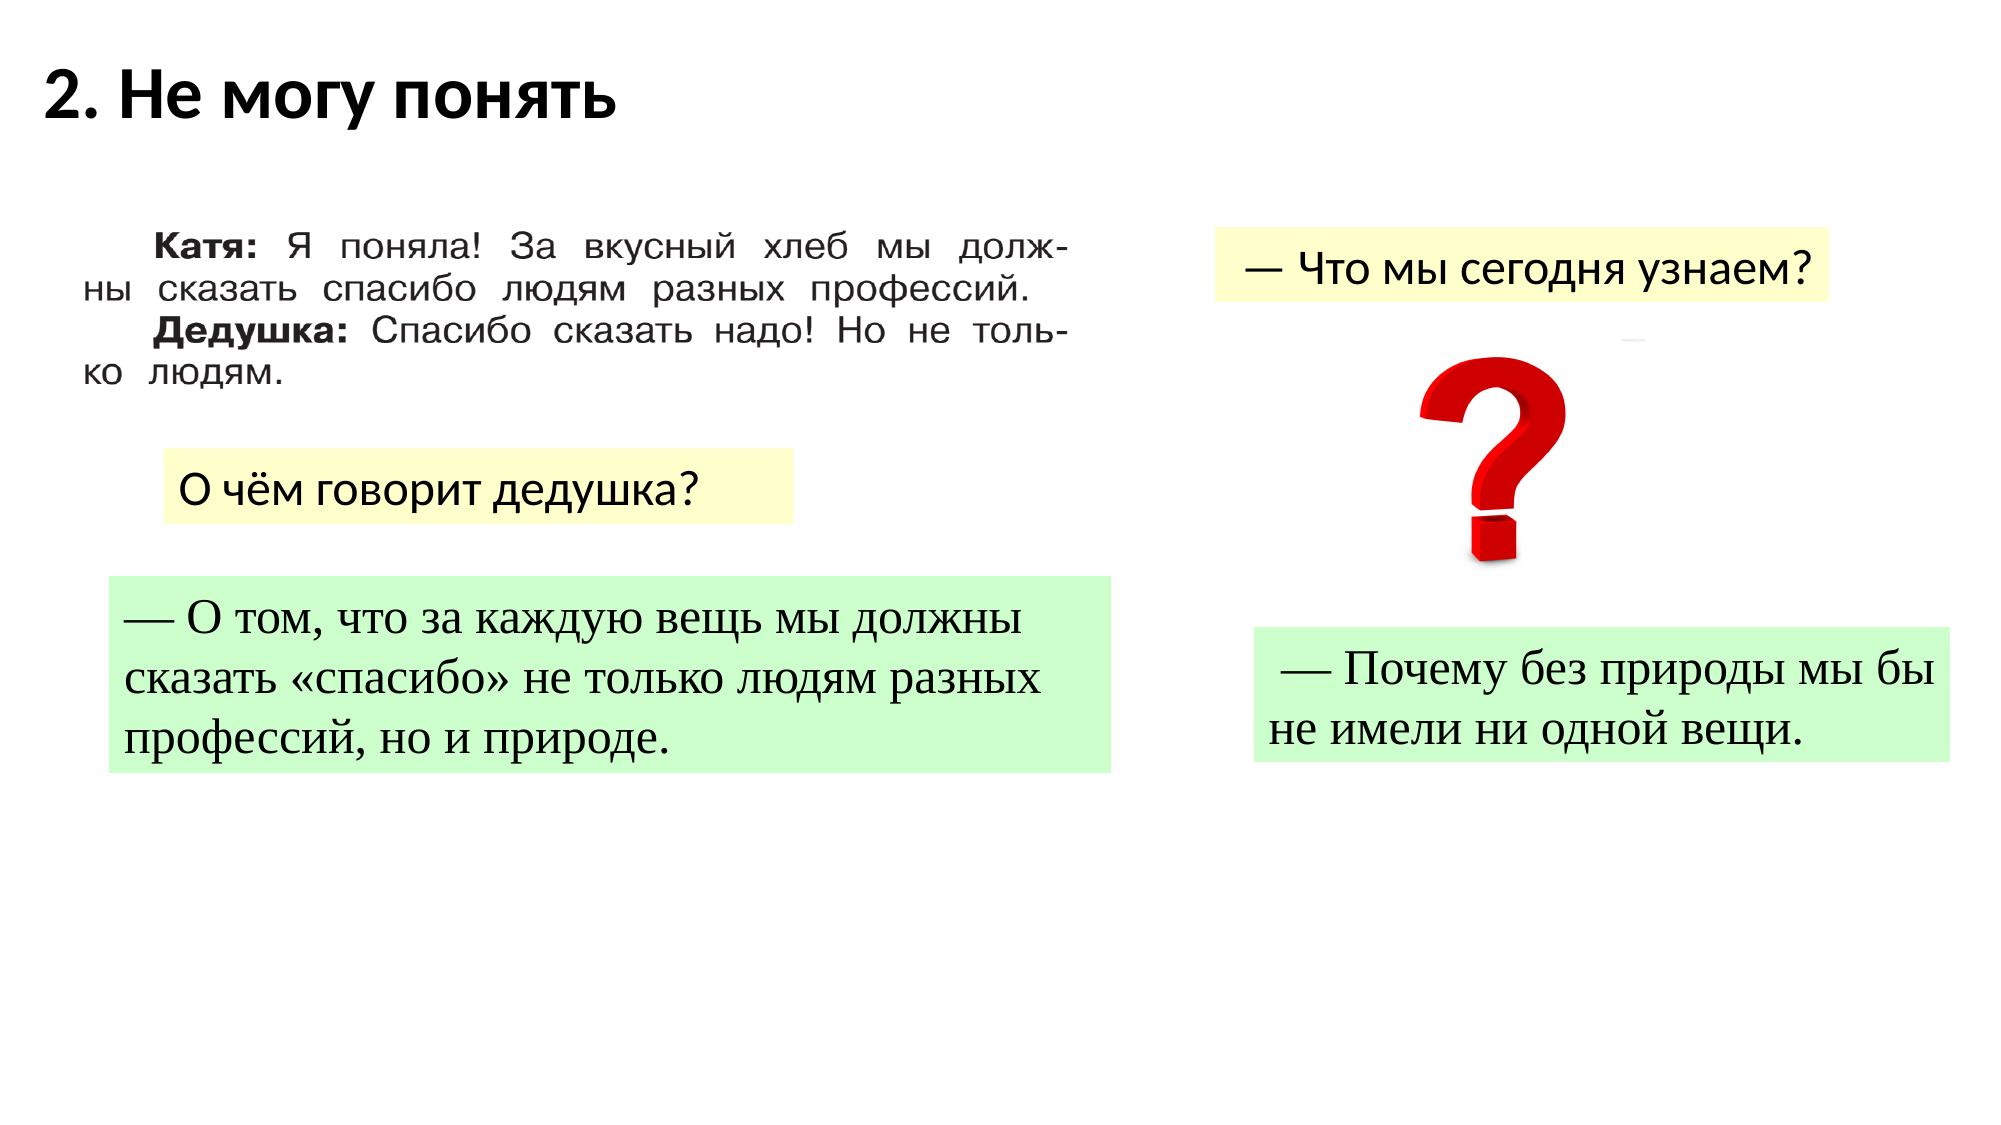

# 2. Не могу понять
 — Что мы сегодня узнаем?
О чём говорит дедушка?
— О том, что за каждую вещь мы должны сказать «спасибо» не только людям разных профессий, но и природе.
 — Почему без природы мы бы
не имели ни одной вещи.